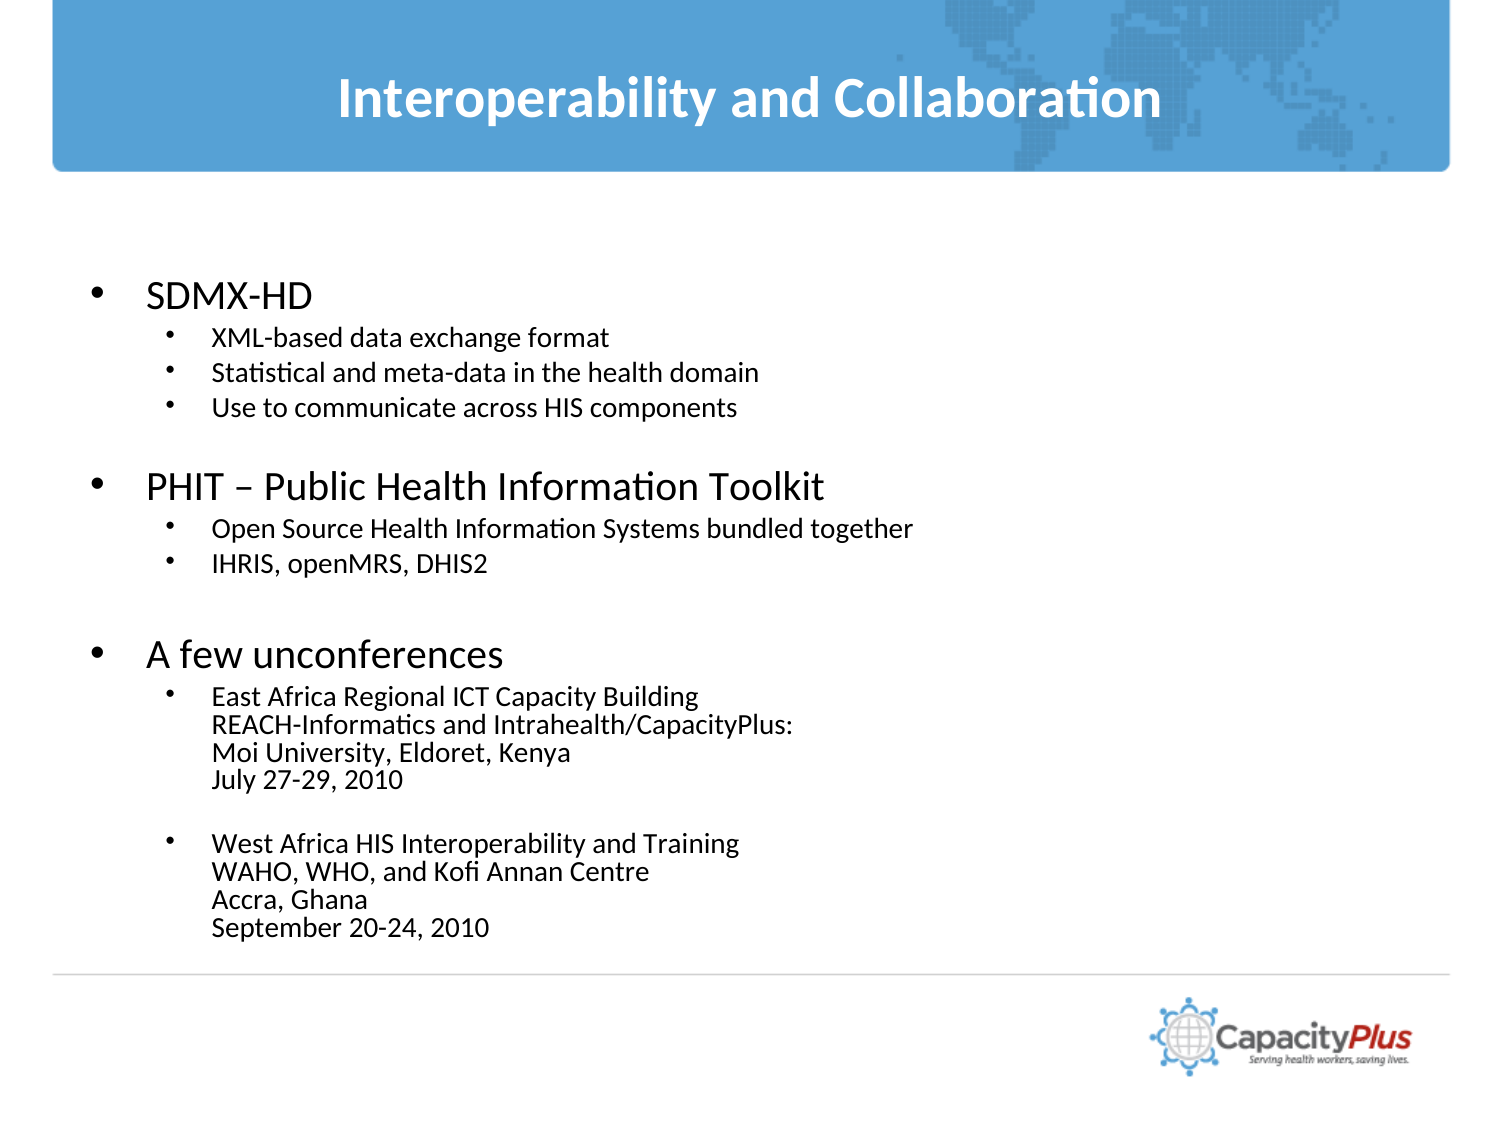

Interoperability and Collaboration
SDMX-HD
XML-based data exchange format
Statistical and meta-data in the health domain
Use to communicate across HIS components
PHIT – Public Health Information Toolkit
Open Source Health Information Systems bundled together
IHRIS, openMRS, DHIS2
A few unconferences
East Africa Regional ICT Capacity Building
REACH-Informatics and Intrahealth/CapacityPlus:
Moi University, Eldoret, Kenya
July 27-29, 2010
West Africa HIS Interoperability and Training
WAHO, WHO, and Kofi Annan Centre
Accra, Ghana
September 20-24, 2010